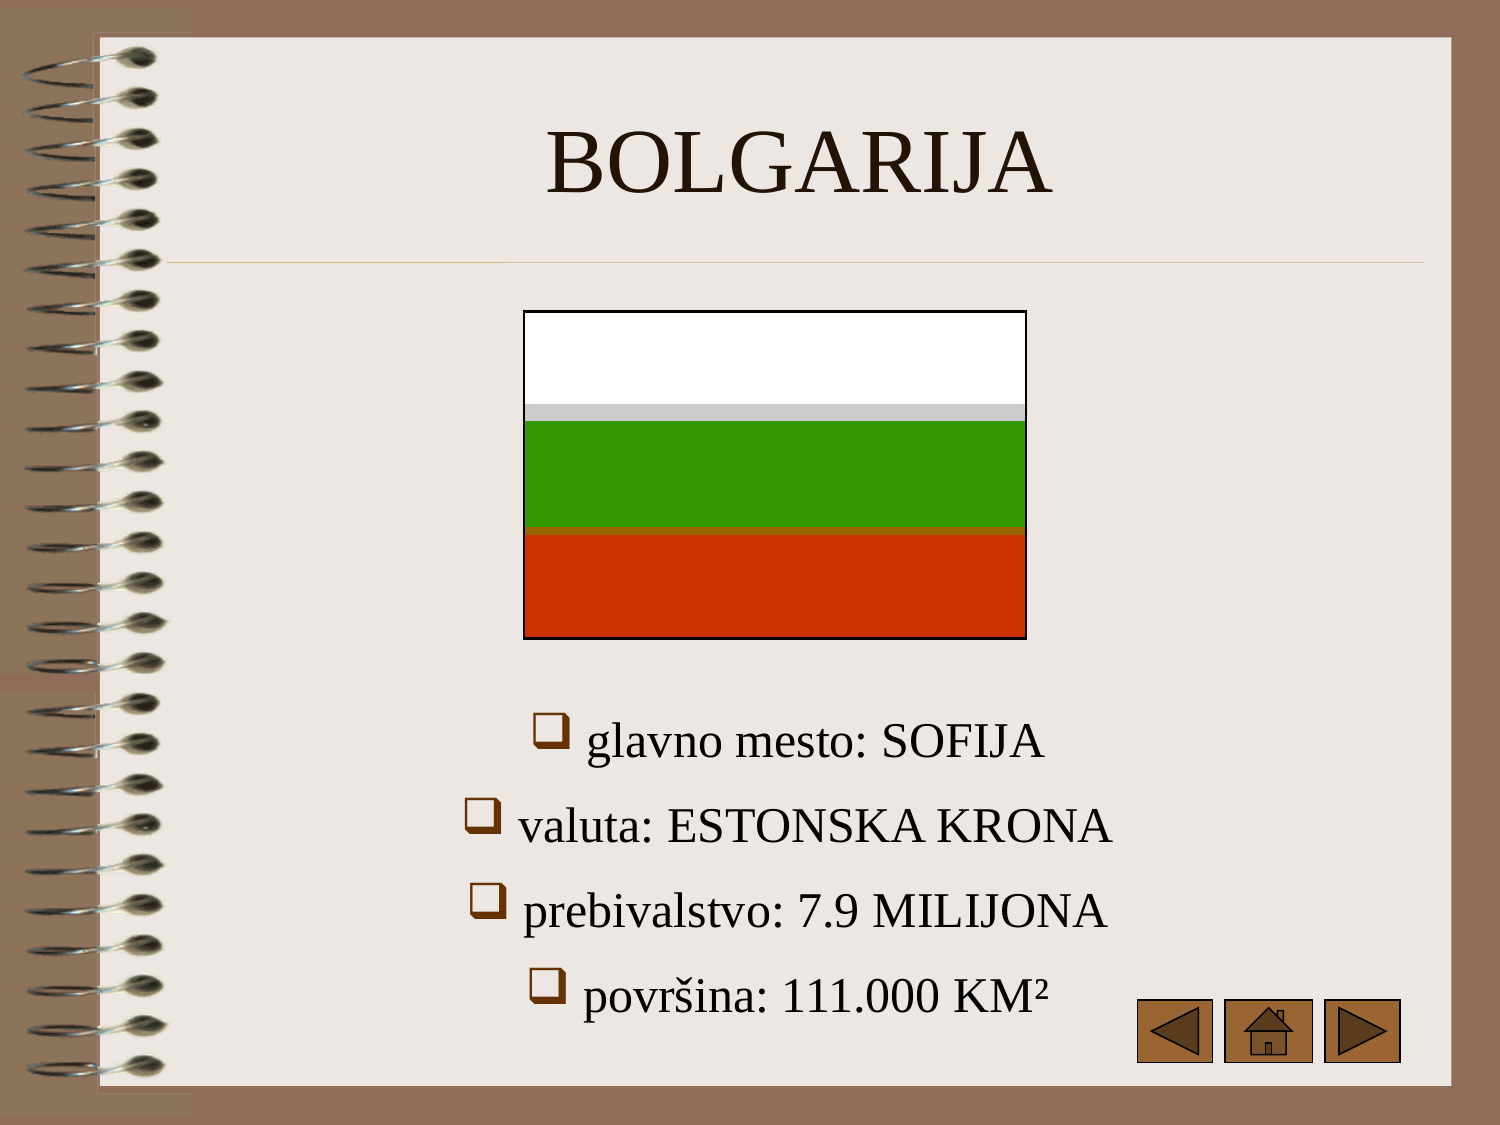

# BOLGARIJA
 glavno mesto: SOFIJA
 valuta: ESTONSKA KRONA
 prebivalstvo: 7.9 MILIJONA
 površina: 111.000 KM²